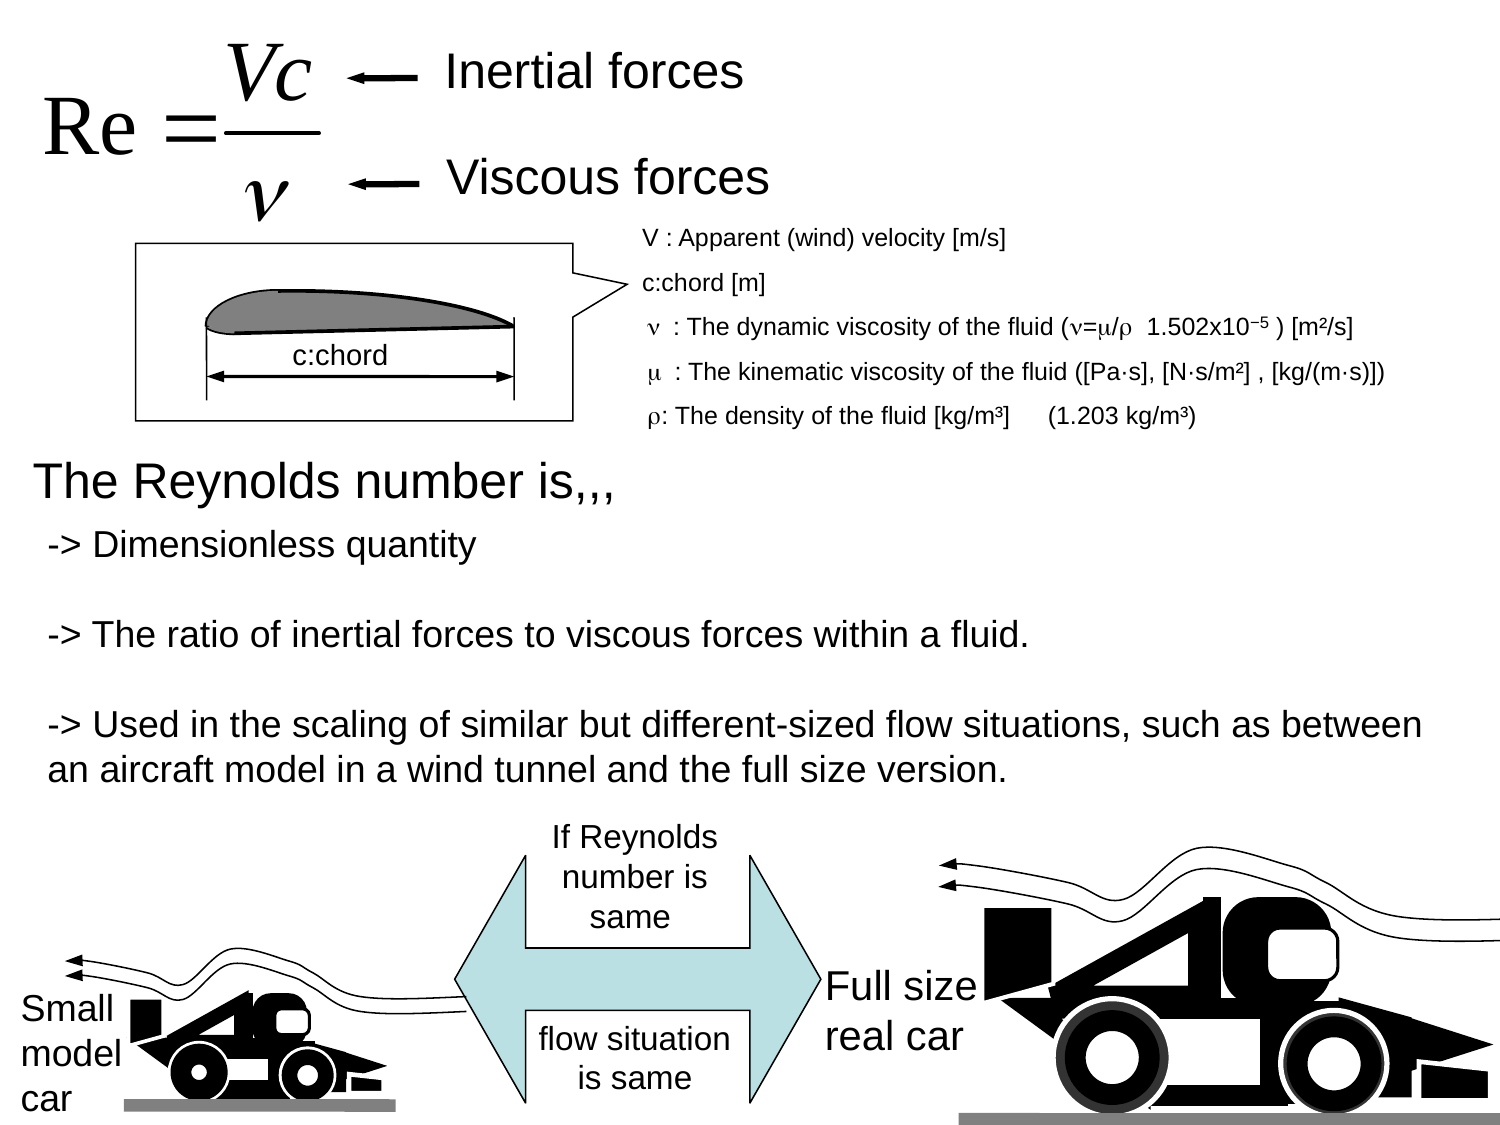

Inertial forces
Viscous forces
 V : Apparent (wind) velocity [m/s]
 c:chord [m]
 n : The dynamic viscosity of the fluid (n=m/r 1.502x10−5 ) [m²/s]
 m : The kinematic viscosity of the fluid ([Pa·s], [N·s/m²] , [kg/(m·s)])
 r: The density of the fluid [kg/m³]　(1.203 kg/m³)
c:chord
The Reynolds number is,,,
-> Dimensionless quantity
-> The ratio of inertial forces to viscous forces within a fluid.
-> Used in the scaling of similar but different-sized flow situations, such as between an aircraft model in a wind tunnel and the full size version.
If Reynolds number is same
flow situation is same
Full size real car
Small model car